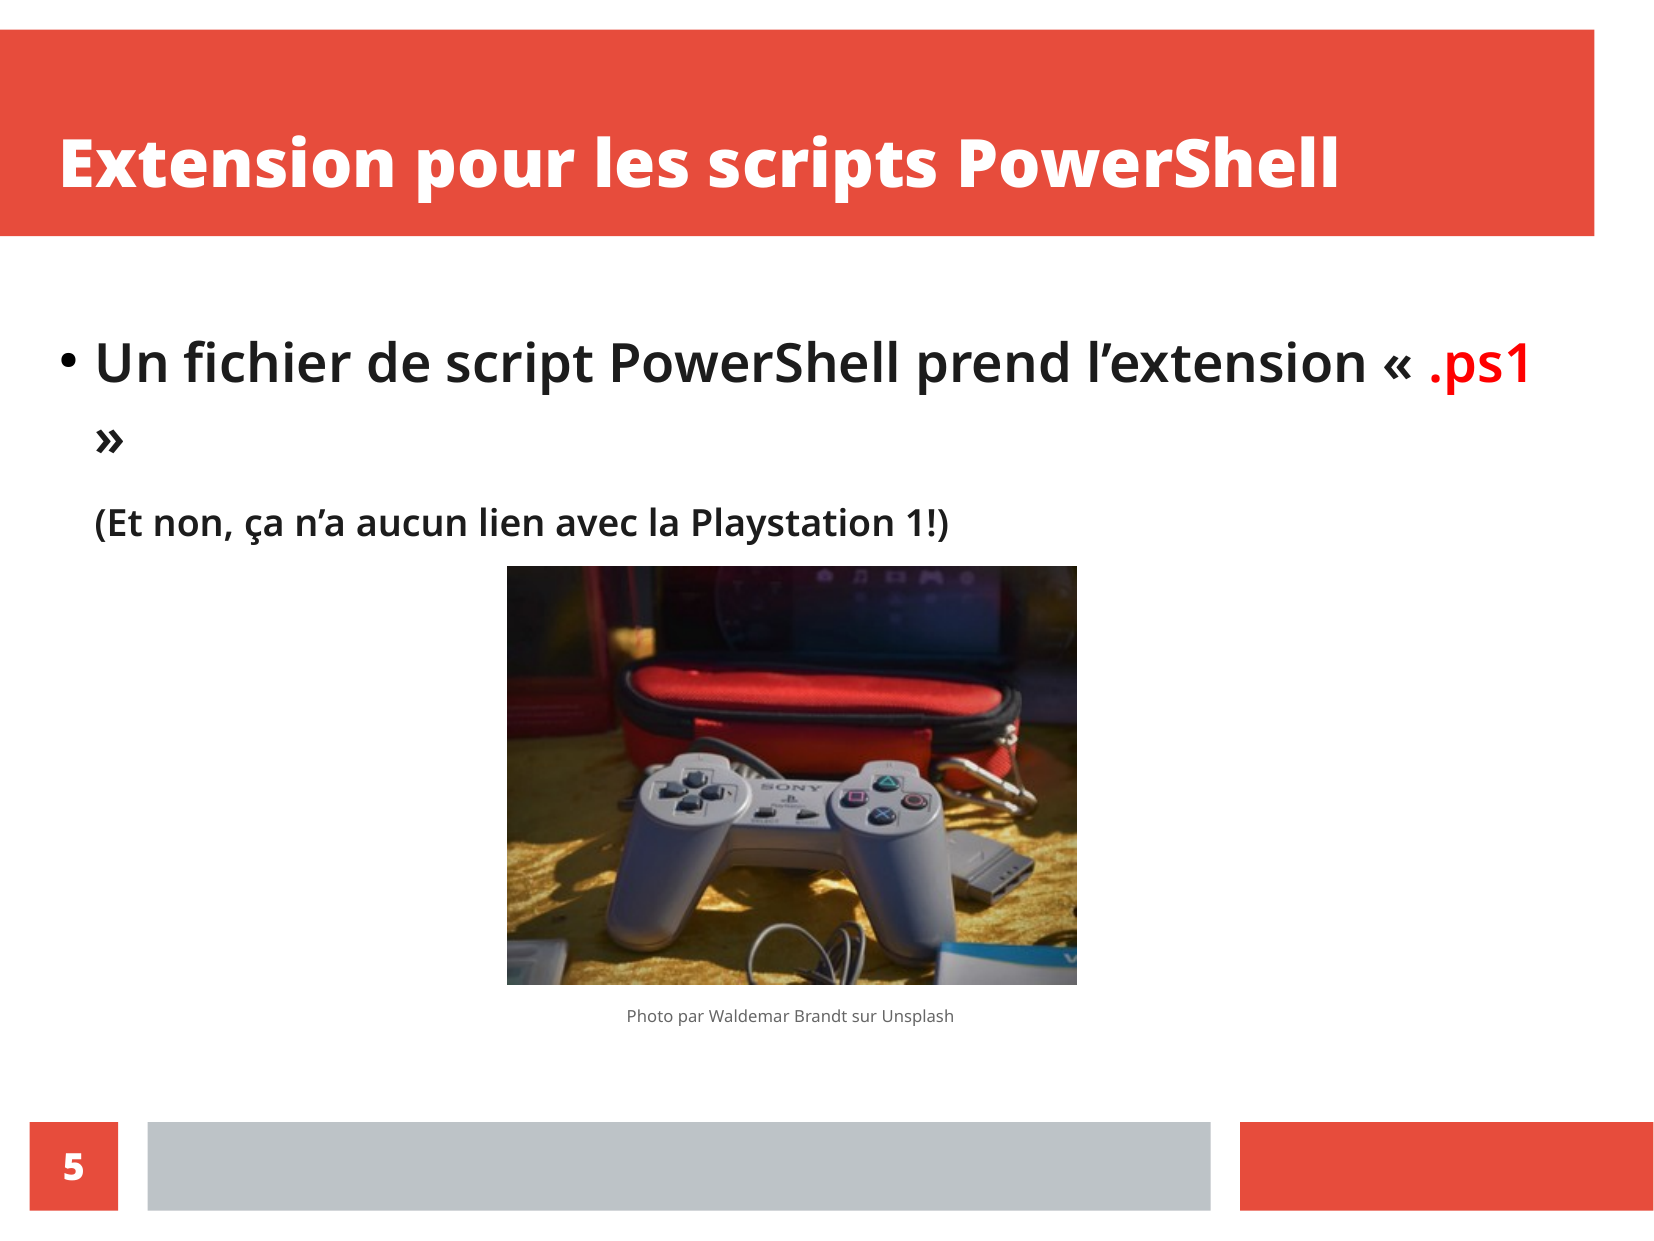

# Extension pour les scripts PowerShell
Un fichier de script PowerShell prend l’extension « .ps1 »
(Et non, ça n’a aucun lien avec la Playstation 1!)
Photo par Waldemar Brandt sur Unsplash
5